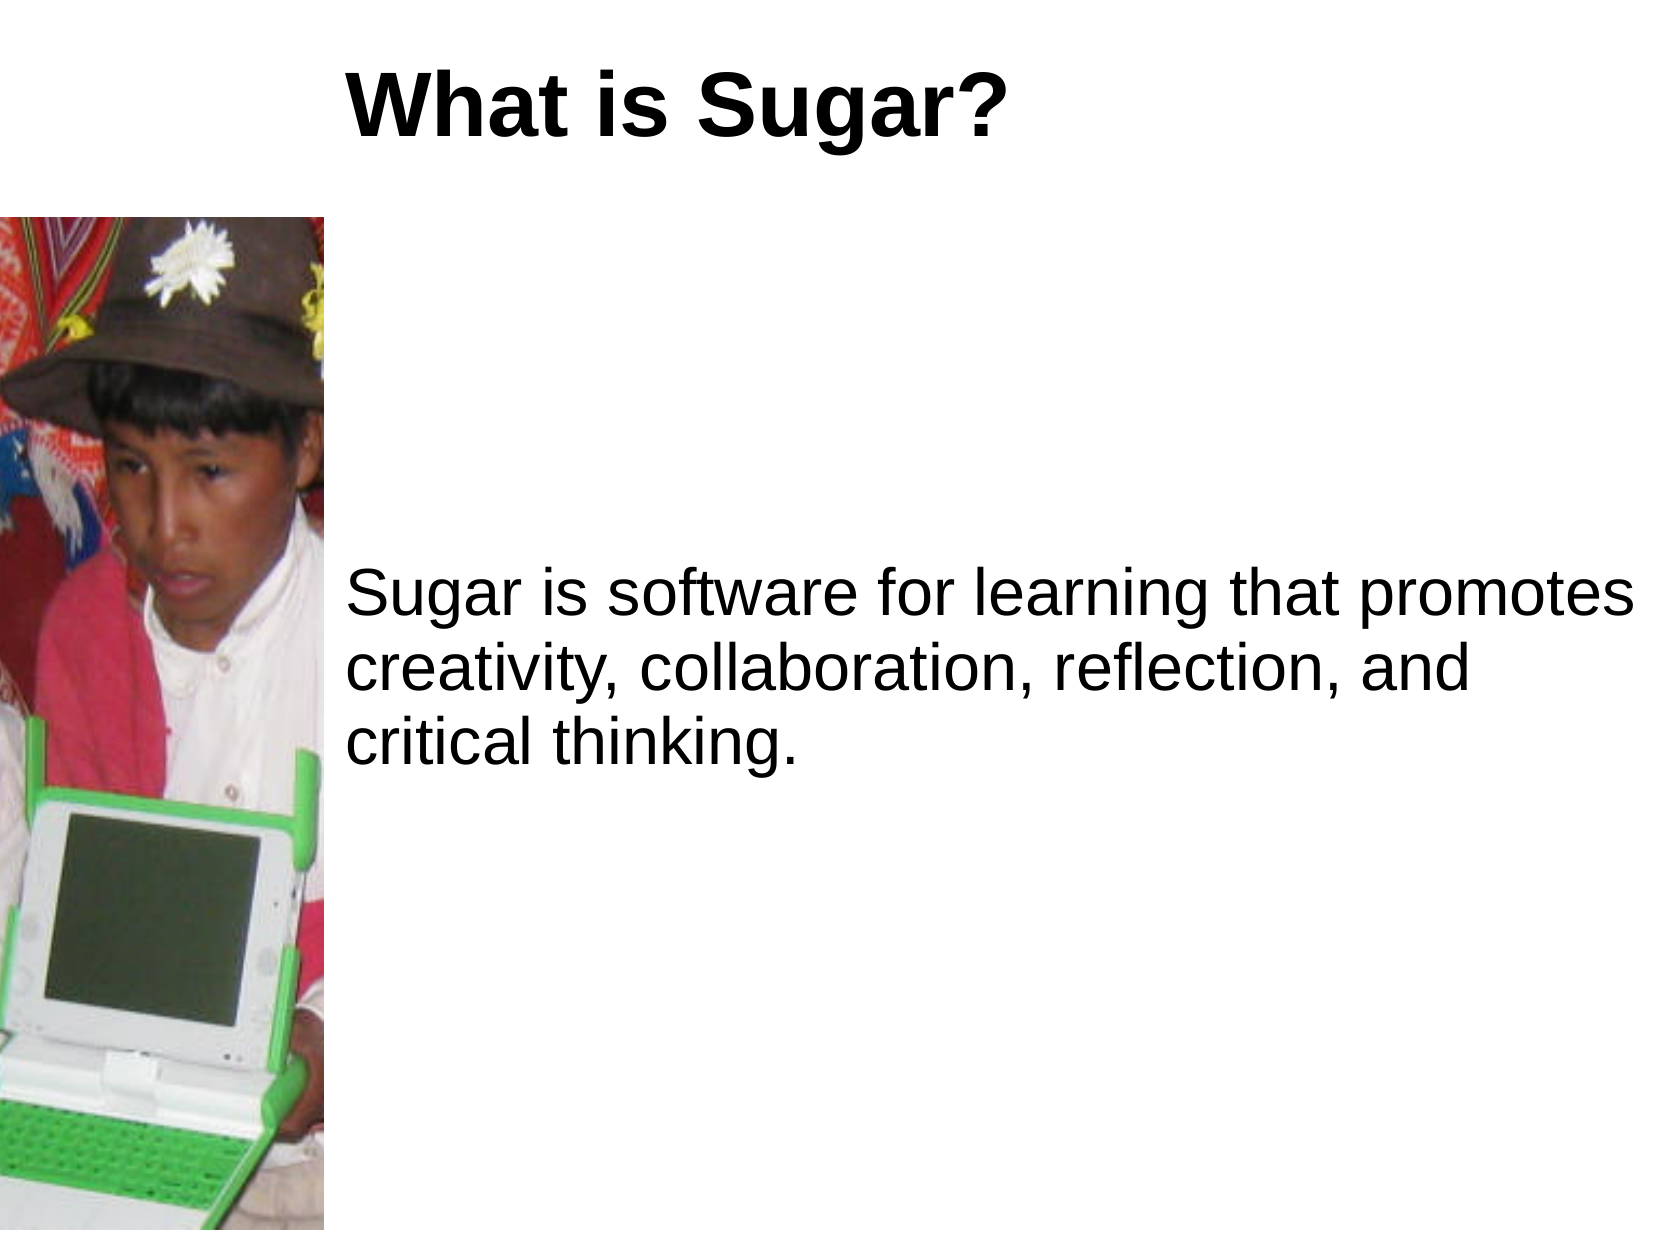

# What is Sugar?
Sugar is software for learning that promotes creativity, collaboration, reflection, and critical thinking.